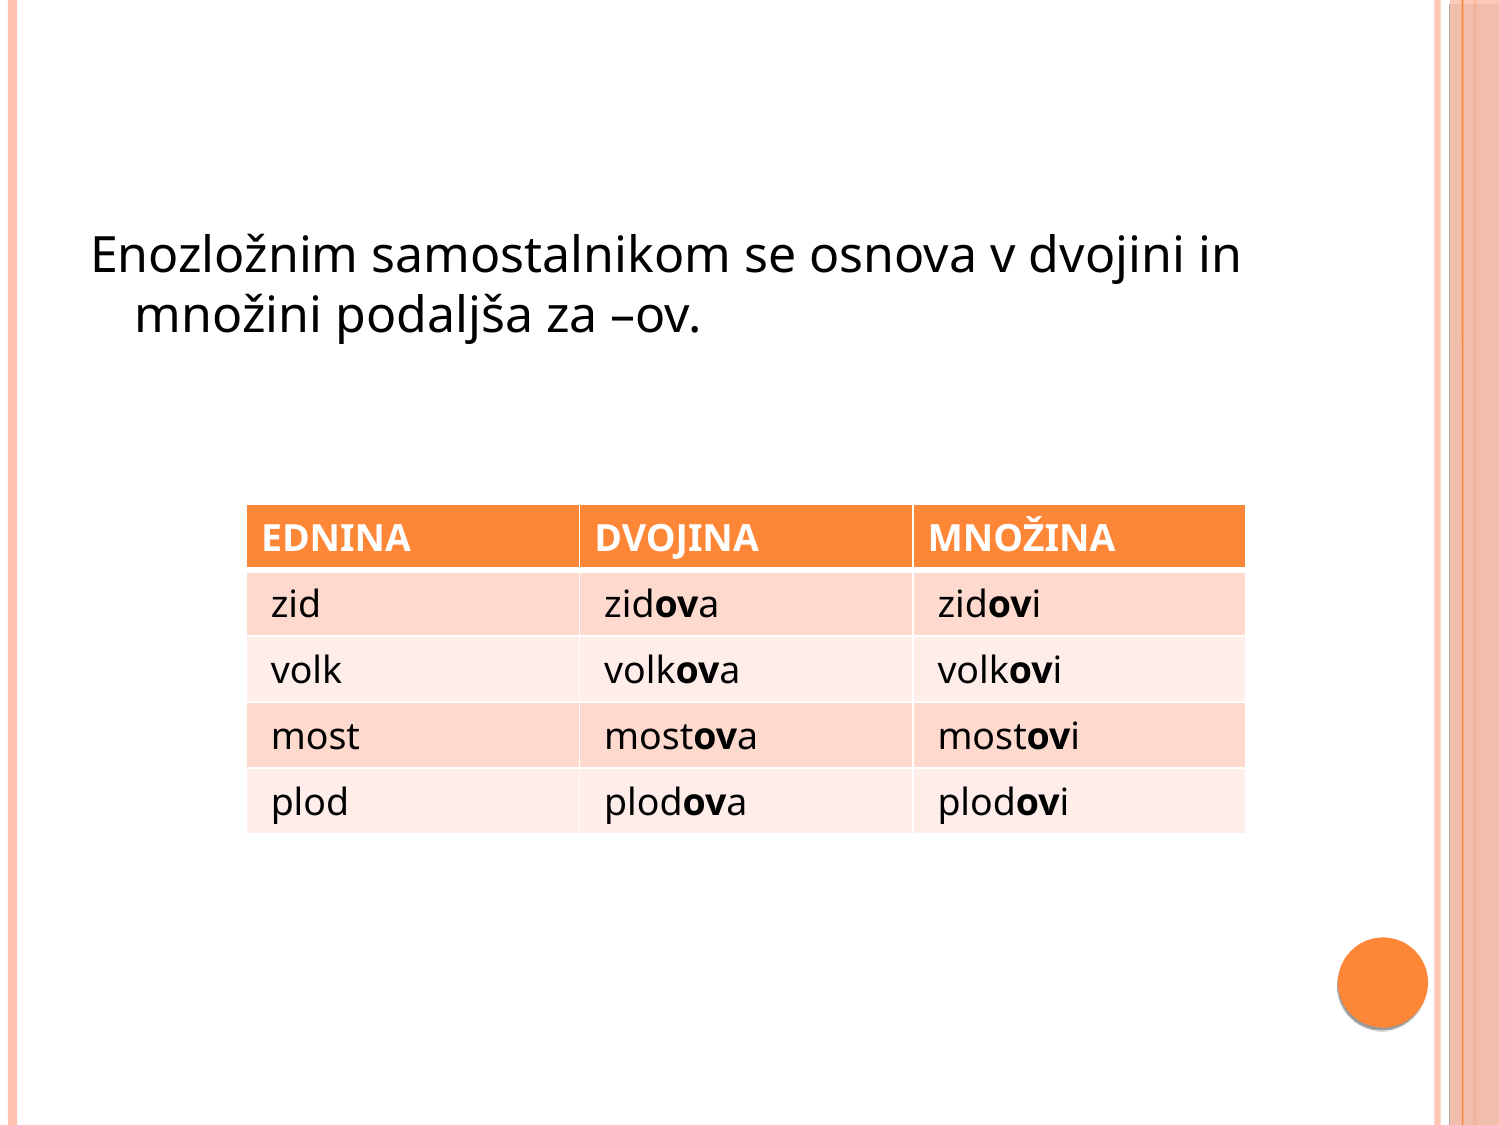

# Enozložnim samostalnikom se osnova v dvojini in množini podaljša za –ov.
| EDNINA | DVOJINA | MNOŽINA |
| --- | --- | --- |
| zid | zidova | zidovi |
| volk | volkova | volkovi |
| most | mostova | mostovi |
| plod | plodova | plodovi |